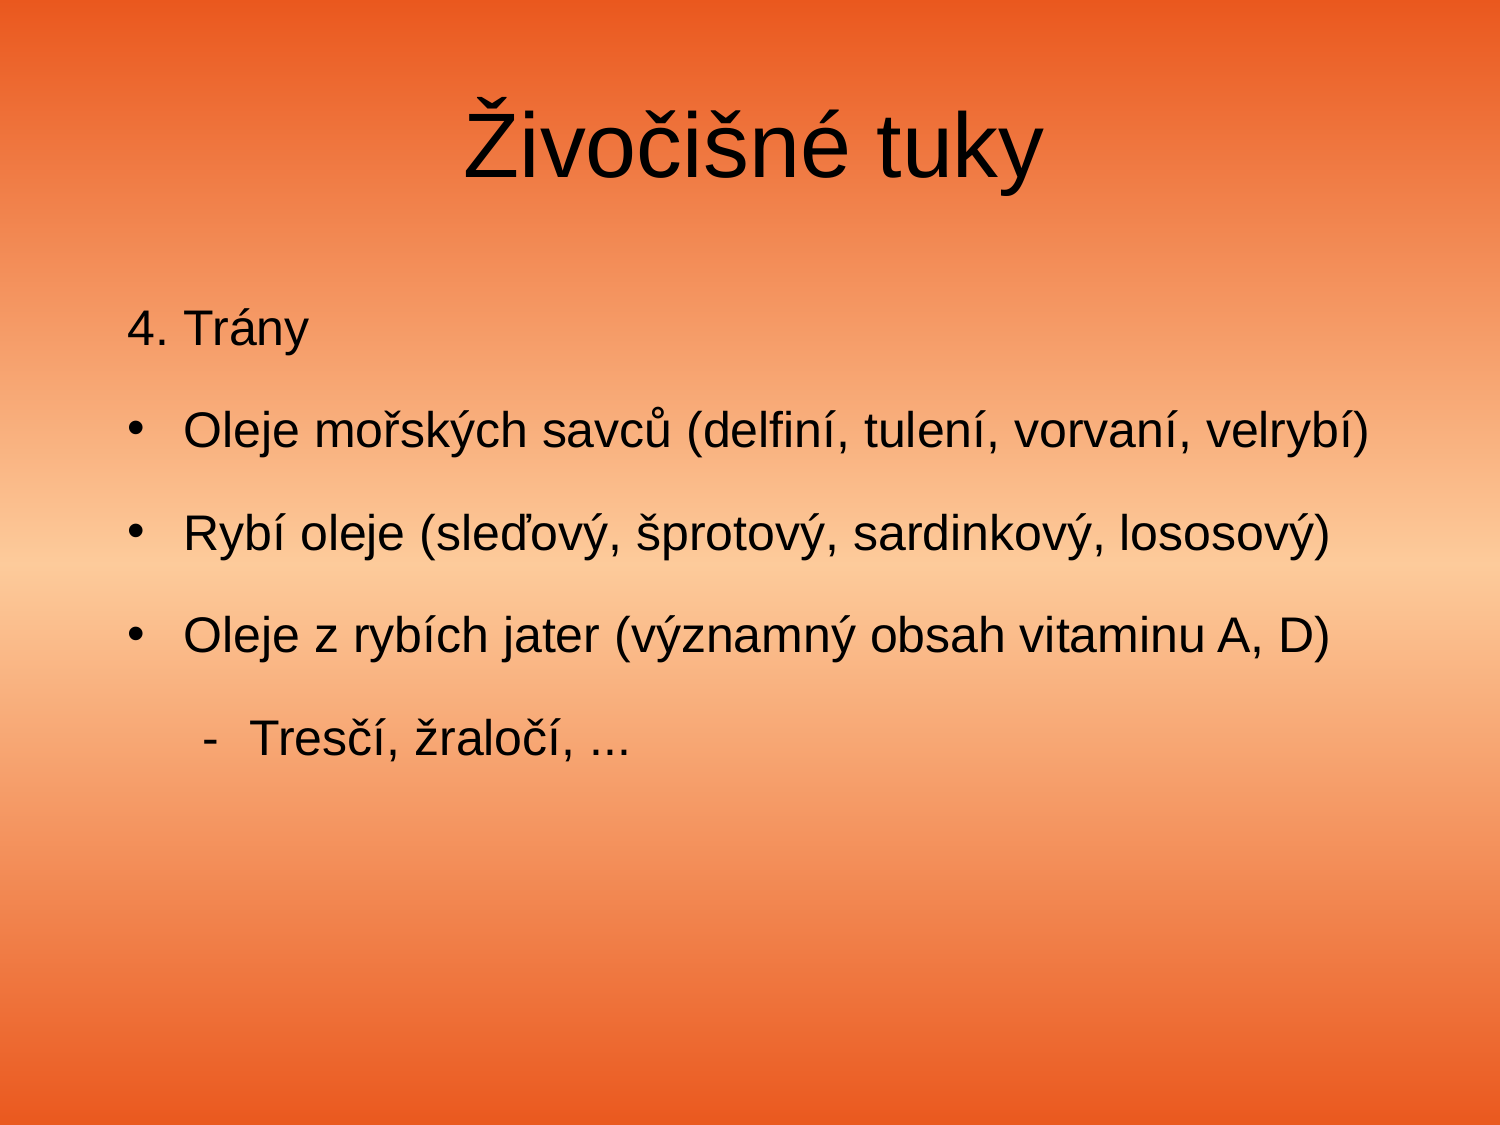

# Živočišné tuky
4.	Trány
Oleje mořských savců (delfiní, tulení, vorvaní, velrybí)
Rybí oleje (sleďový, šprotový, sardinkový, lososový)
Oleje z rybích jater (významný obsah vitaminu A, D)
-	Tresčí, žraločí, ...